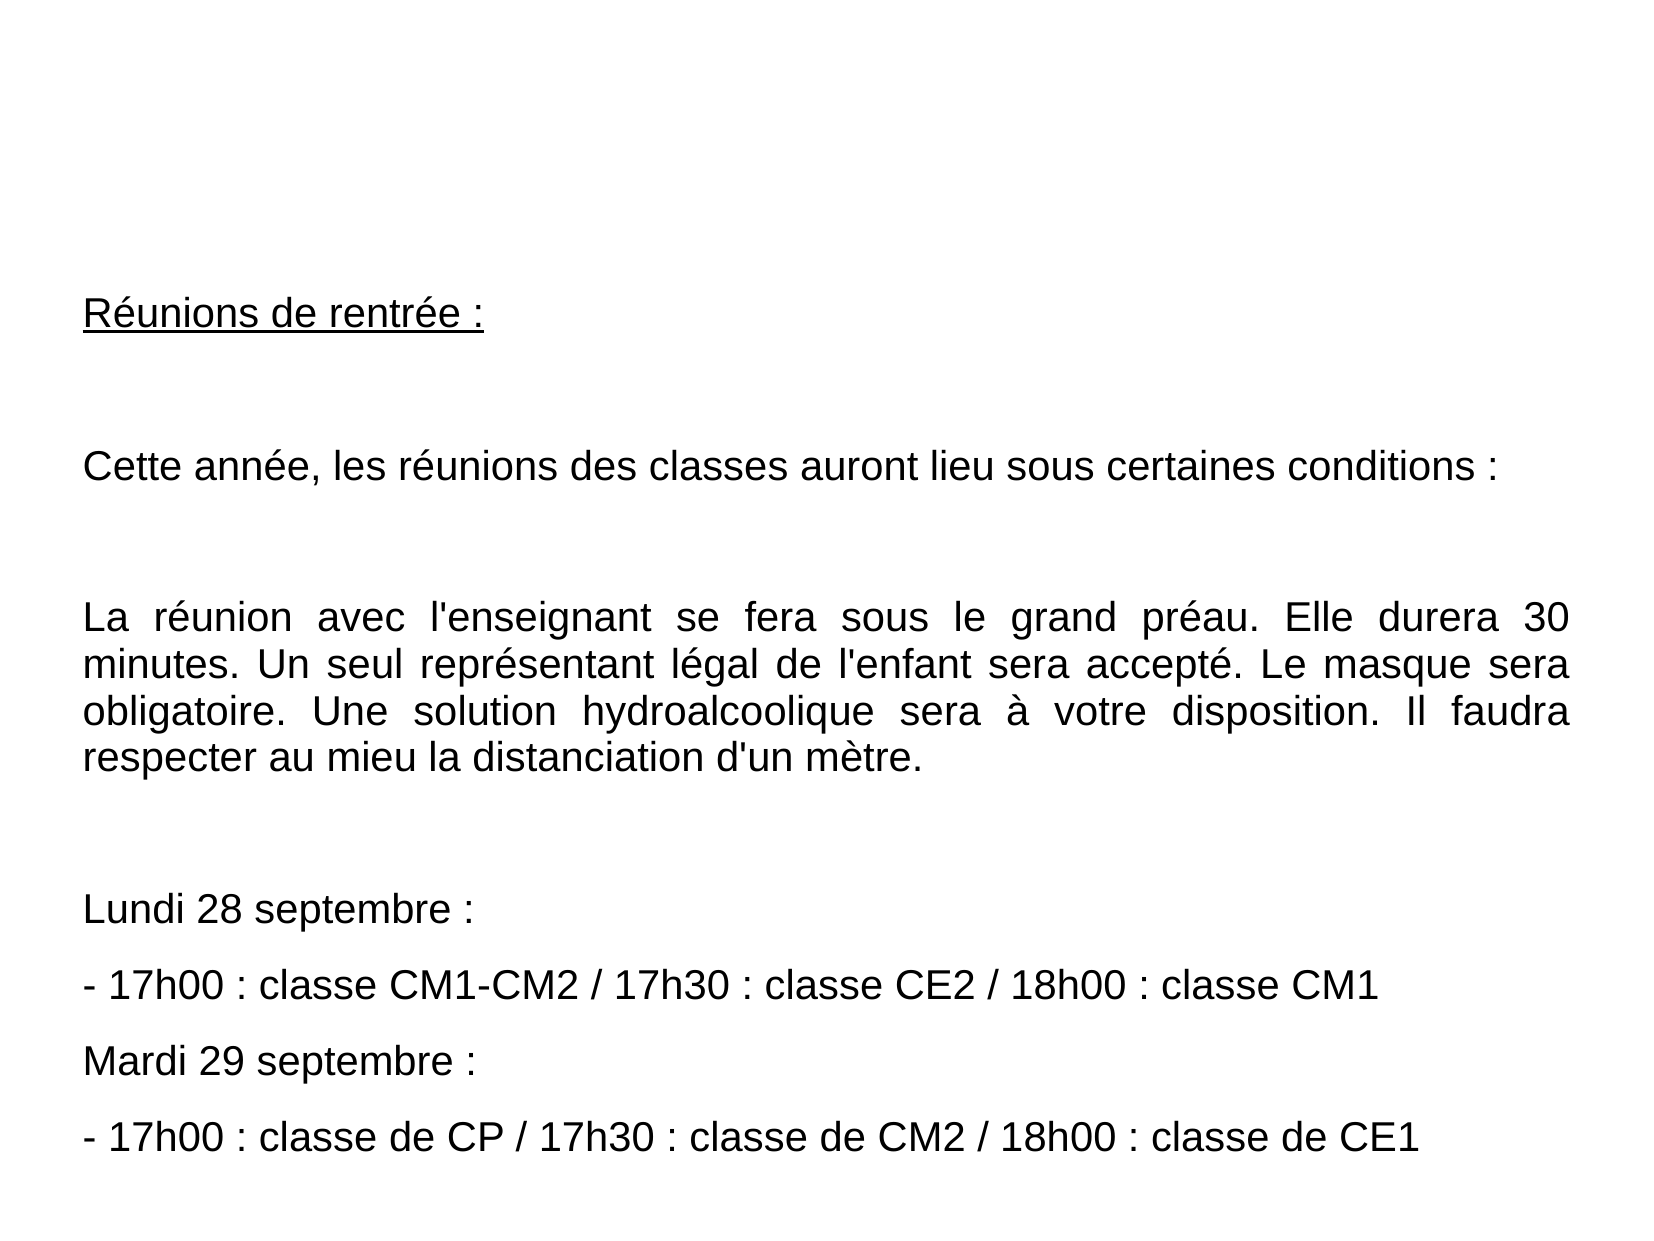

#
Réunions de rentrée :
Cette année, les réunions des classes auront lieu sous certaines conditions :
La réunion avec l'enseignant se fera sous le grand préau. Elle durera 30 minutes. Un seul représentant légal de l'enfant sera accepté. Le masque sera obligatoire. Une solution hydroalcoolique sera à votre disposition. Il faudra respecter au mieu la distanciation d'un mètre.
Lundi 28 septembre :
- 17h00 : classe CM1-CM2 / 17h30 : classe CE2 / 18h00 : classe CM1
Mardi 29 septembre :
- 17h00 : classe de CP / 17h30 : classe de CM2 / 18h00 : classe de CE1